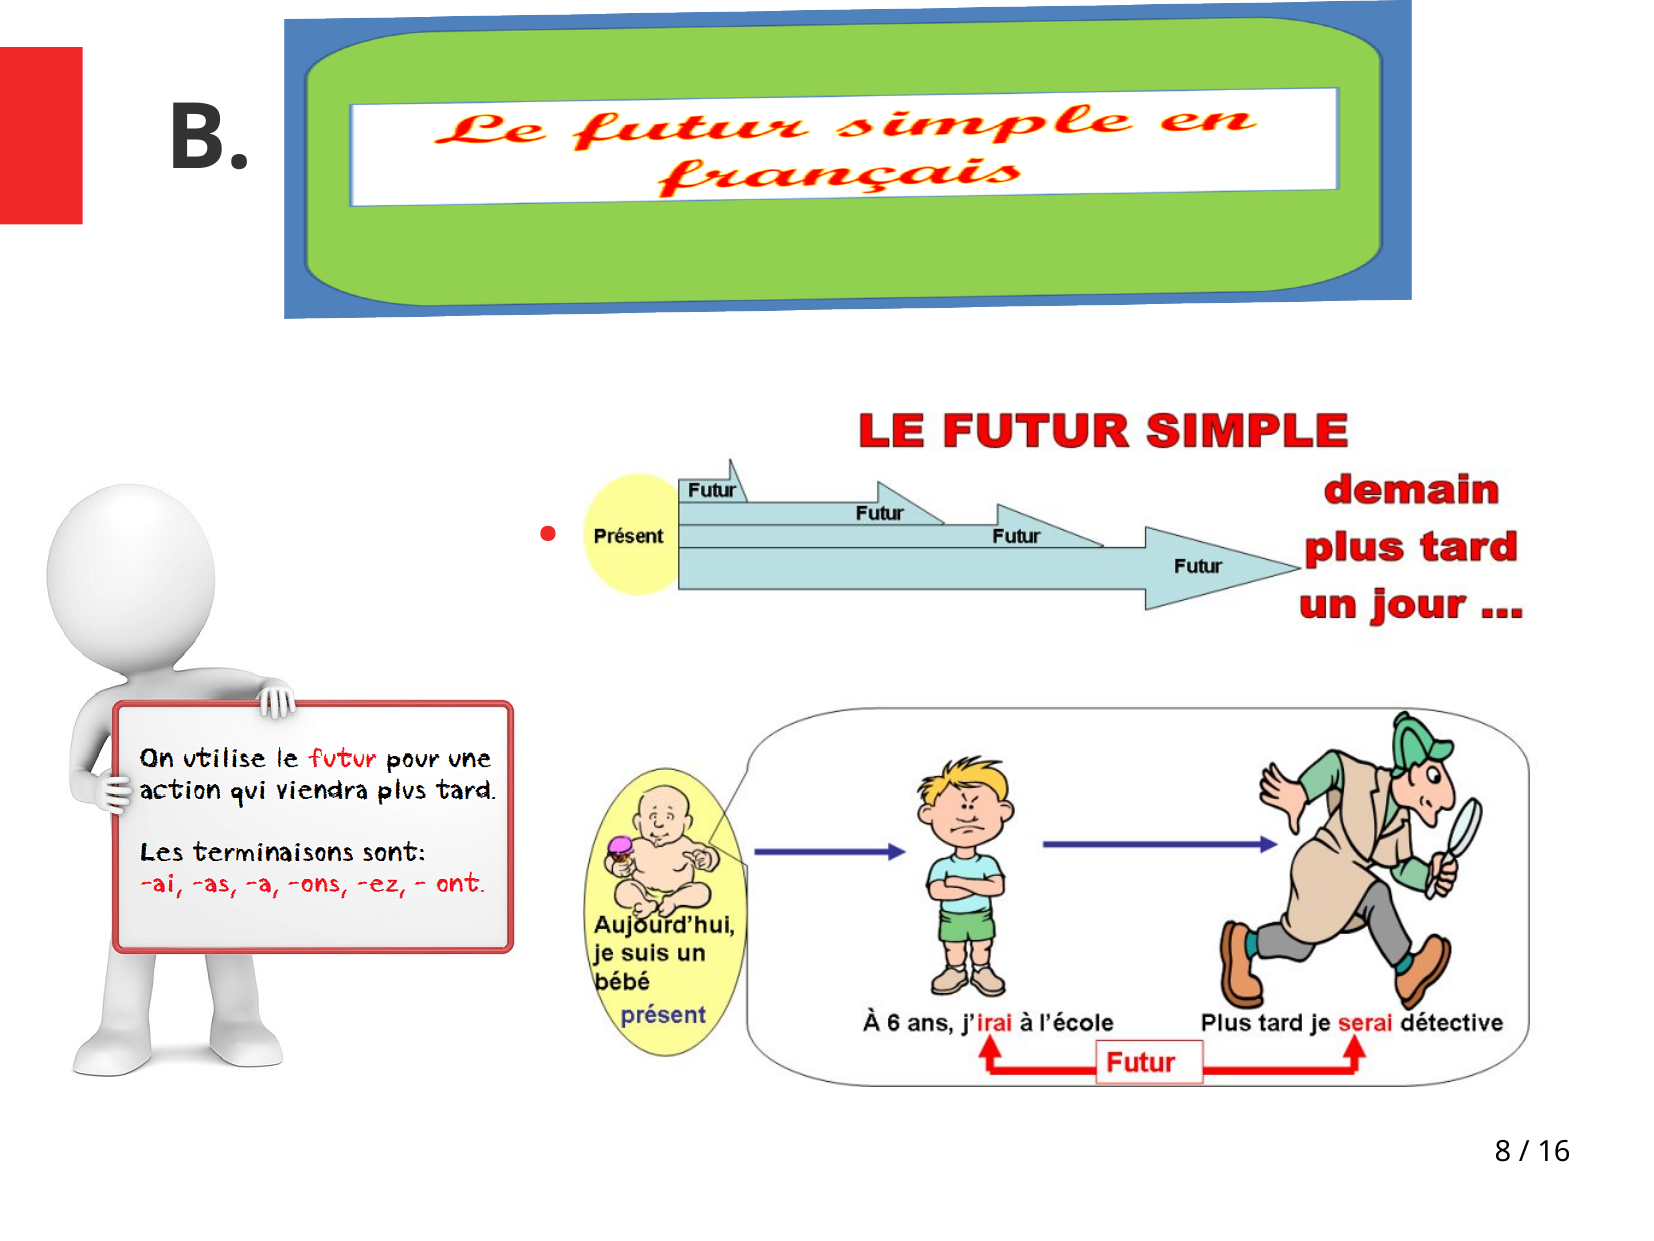

# Β.
Πατήστε για προσθήκη κειμένου
Πατήστε για προσθήκη κειμένου
8